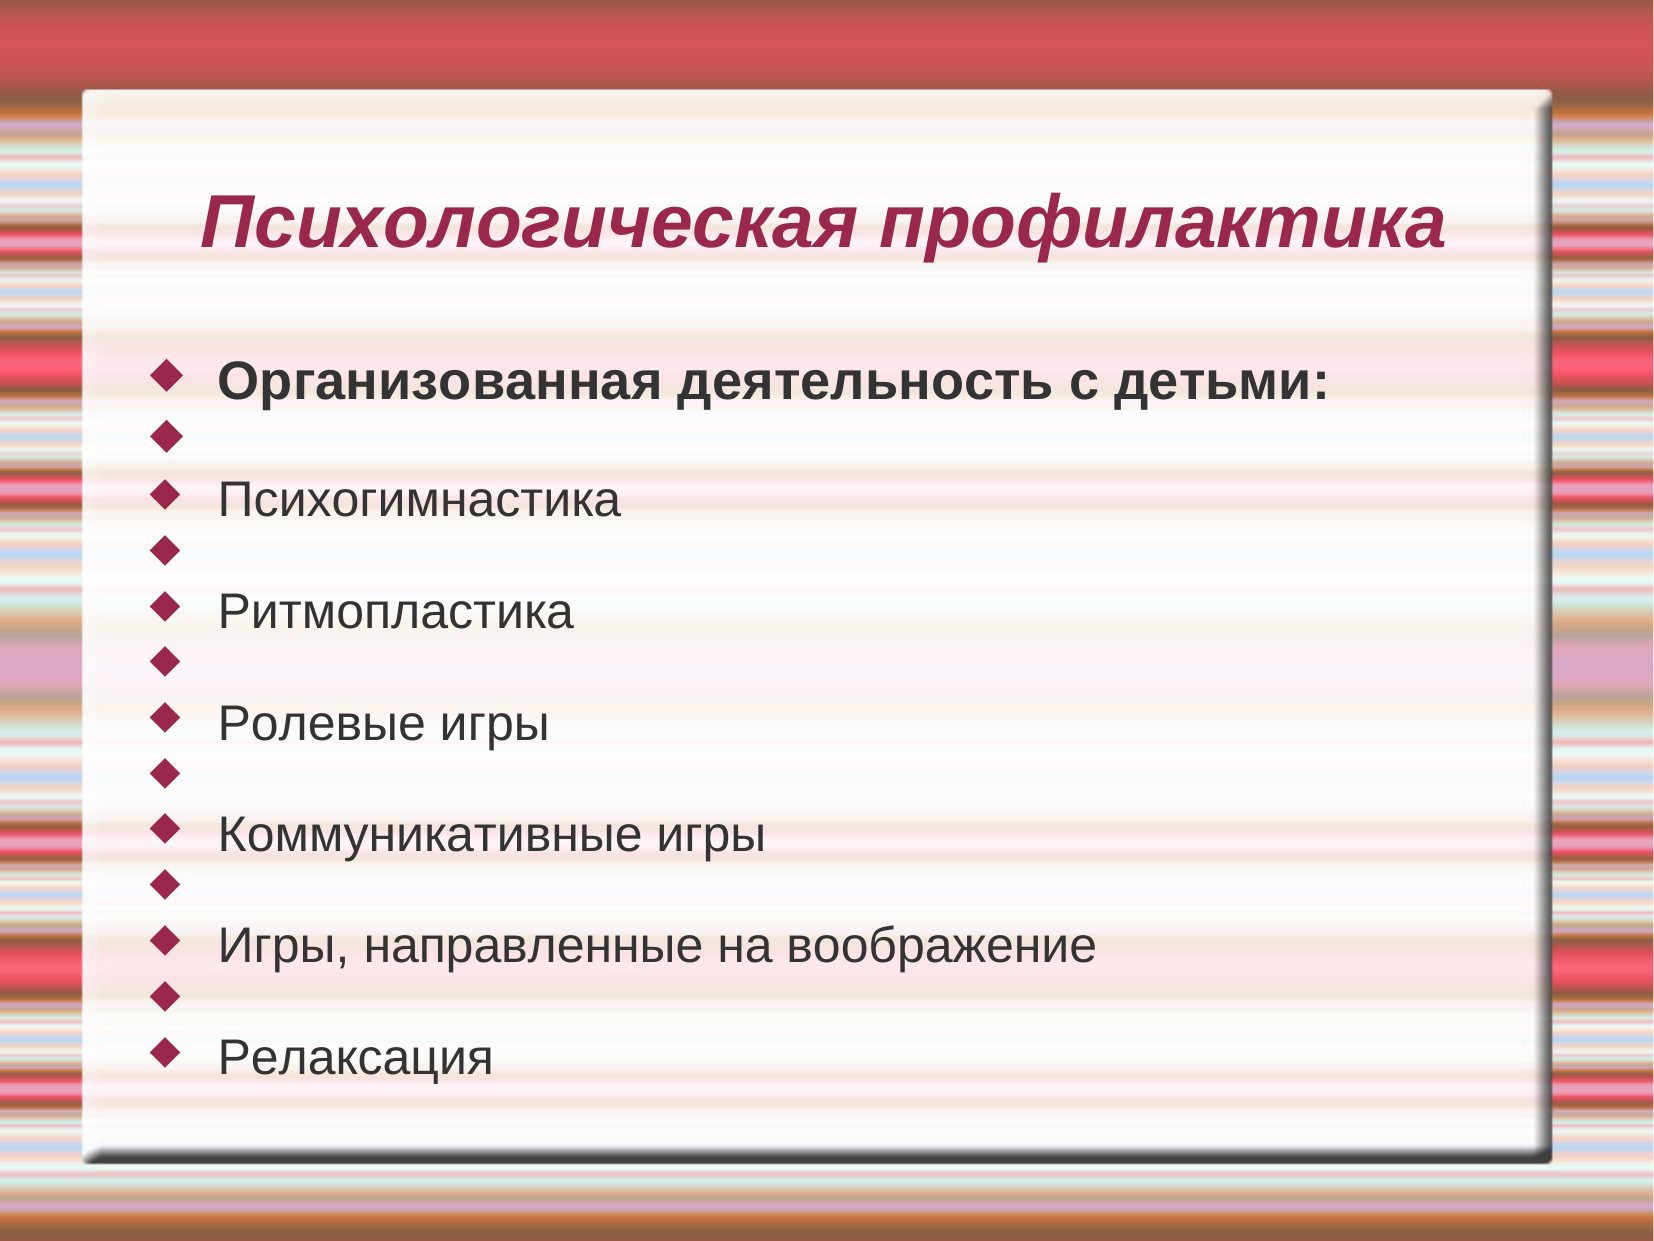

# Психологическая профилактика
Организованная деятельность с детьми:
Психогимнастика
Ритмопластика
Ролевые игры
Коммуникативные игры
Игры, направленные на воображение
Релаксация